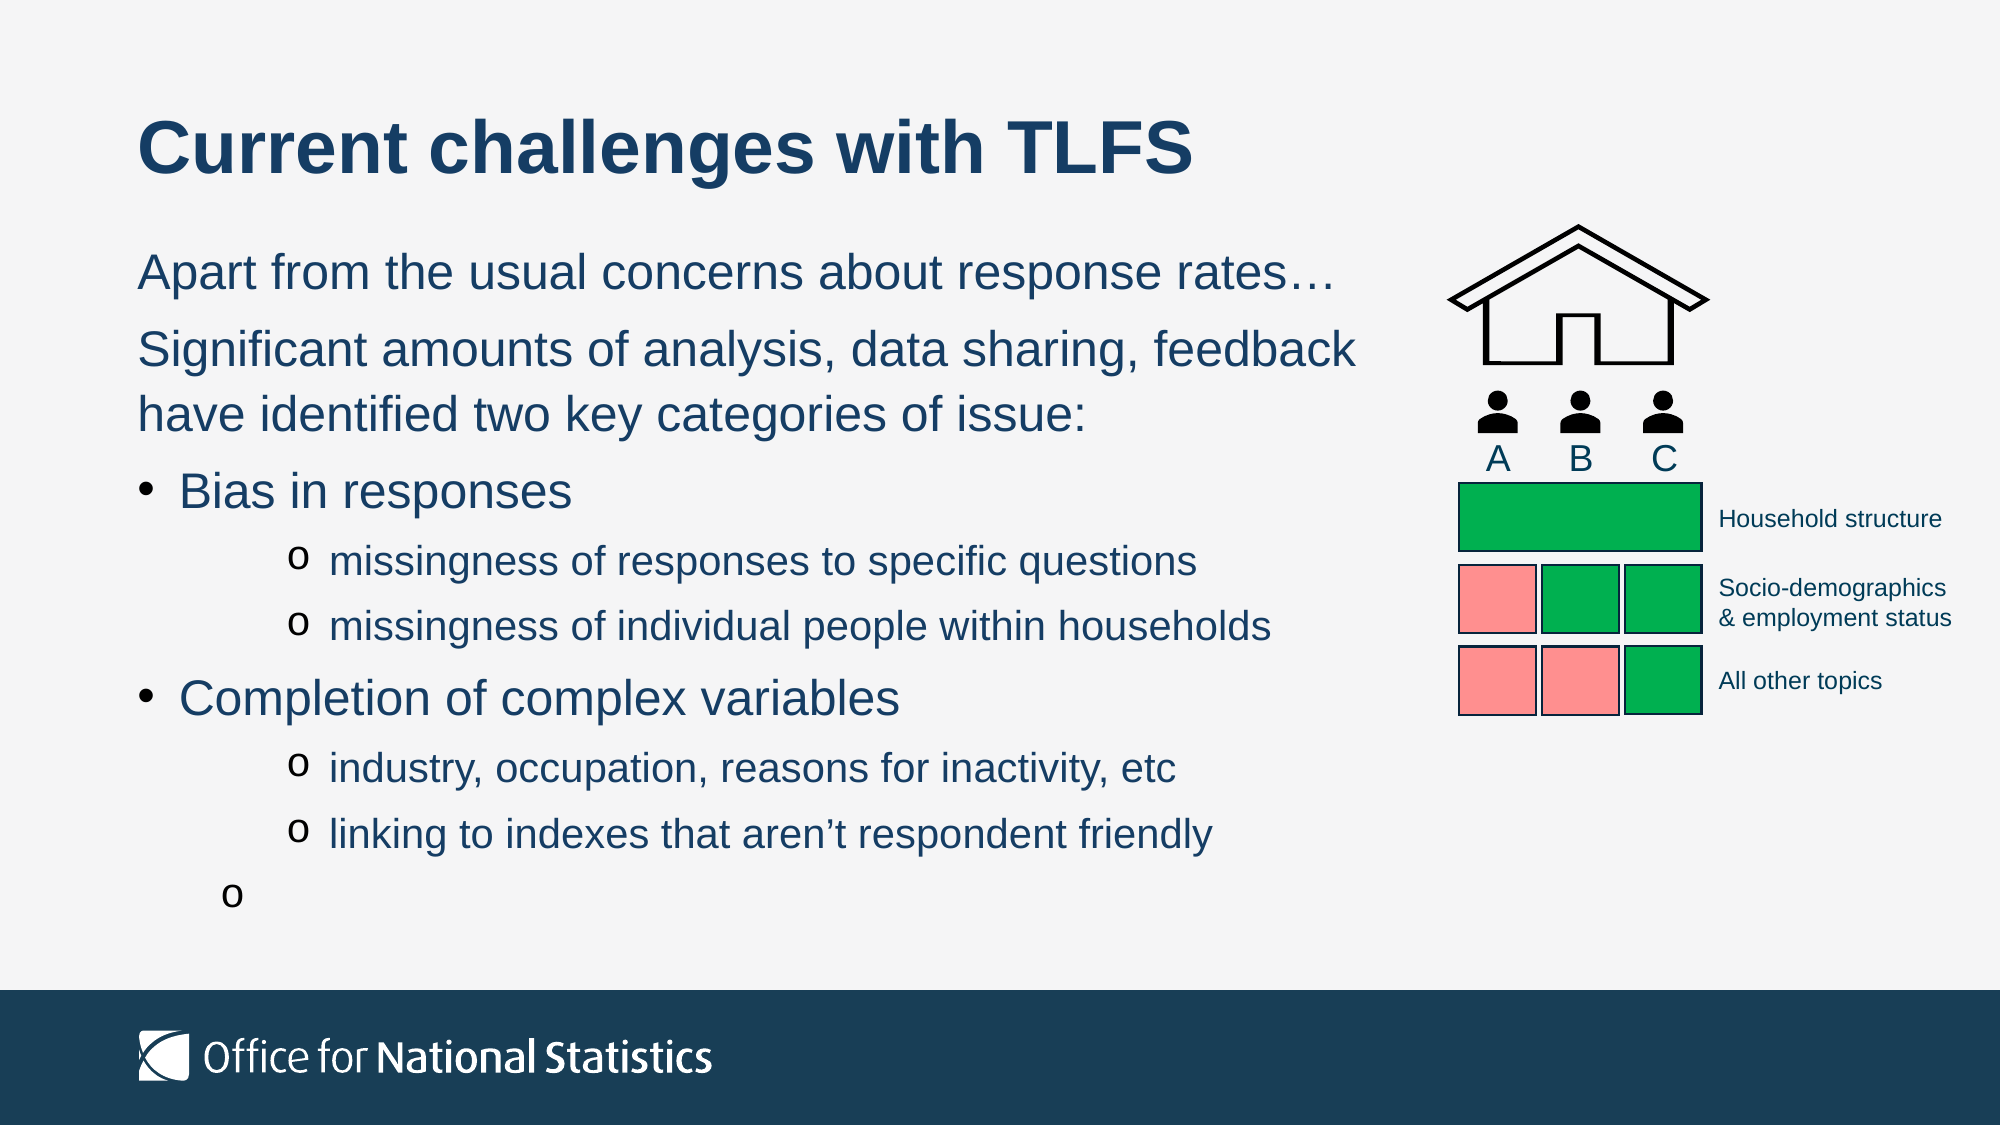

# Current challenges with TLFS
Apart from the usual concerns about response rates…
Significant amounts of analysis, data sharing, feedback have identified two key categories of issue:
Bias in responses
missingness of responses to specific questions
missingness of individual people within households
Completion of complex variables
industry, occupation, reasons for inactivity, etc
linking to indexes that aren’t respondent friendly
A
B
C
Household structure
Socio-demographics
& employment status
All other topics